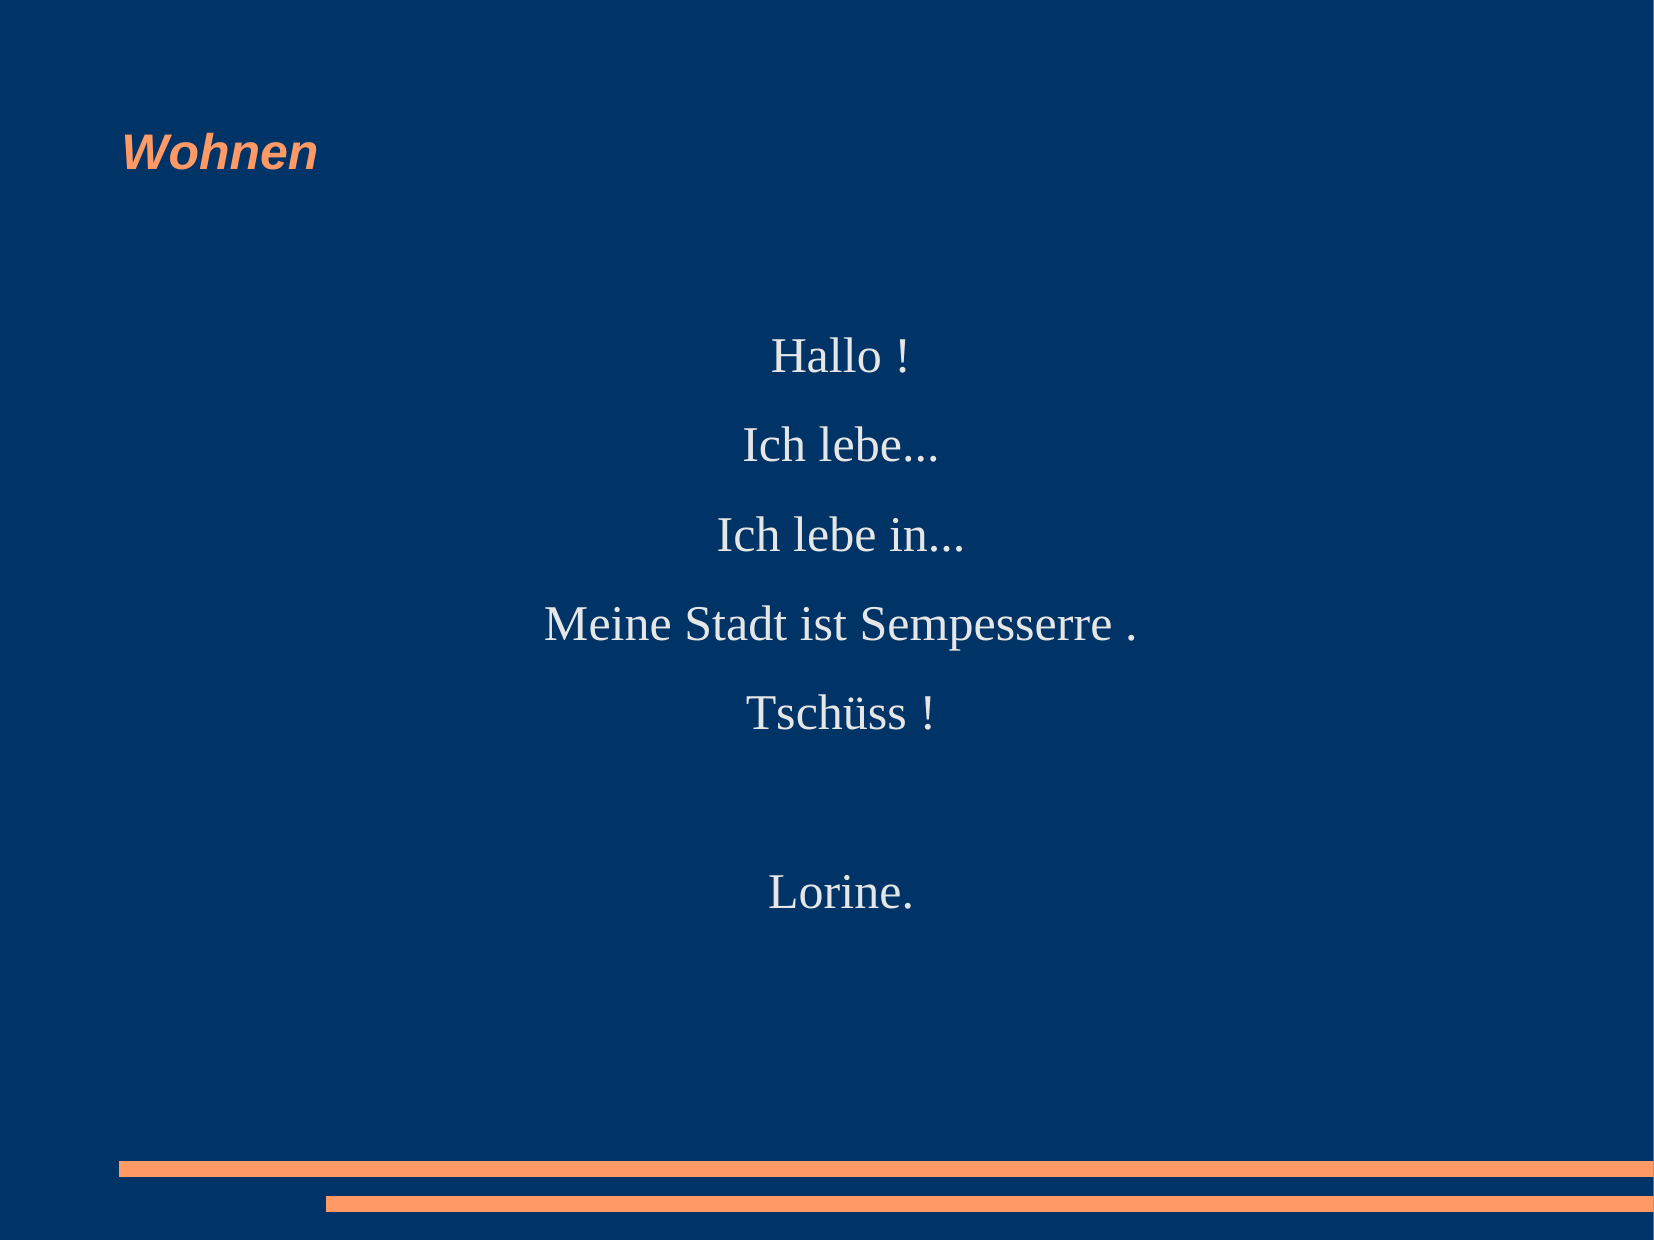

# Wohnen
Hallo !
Ich lebe...
Ich lebe in...
Meine Stadt ist Sempesserre .
Tschüss !
Lorine.